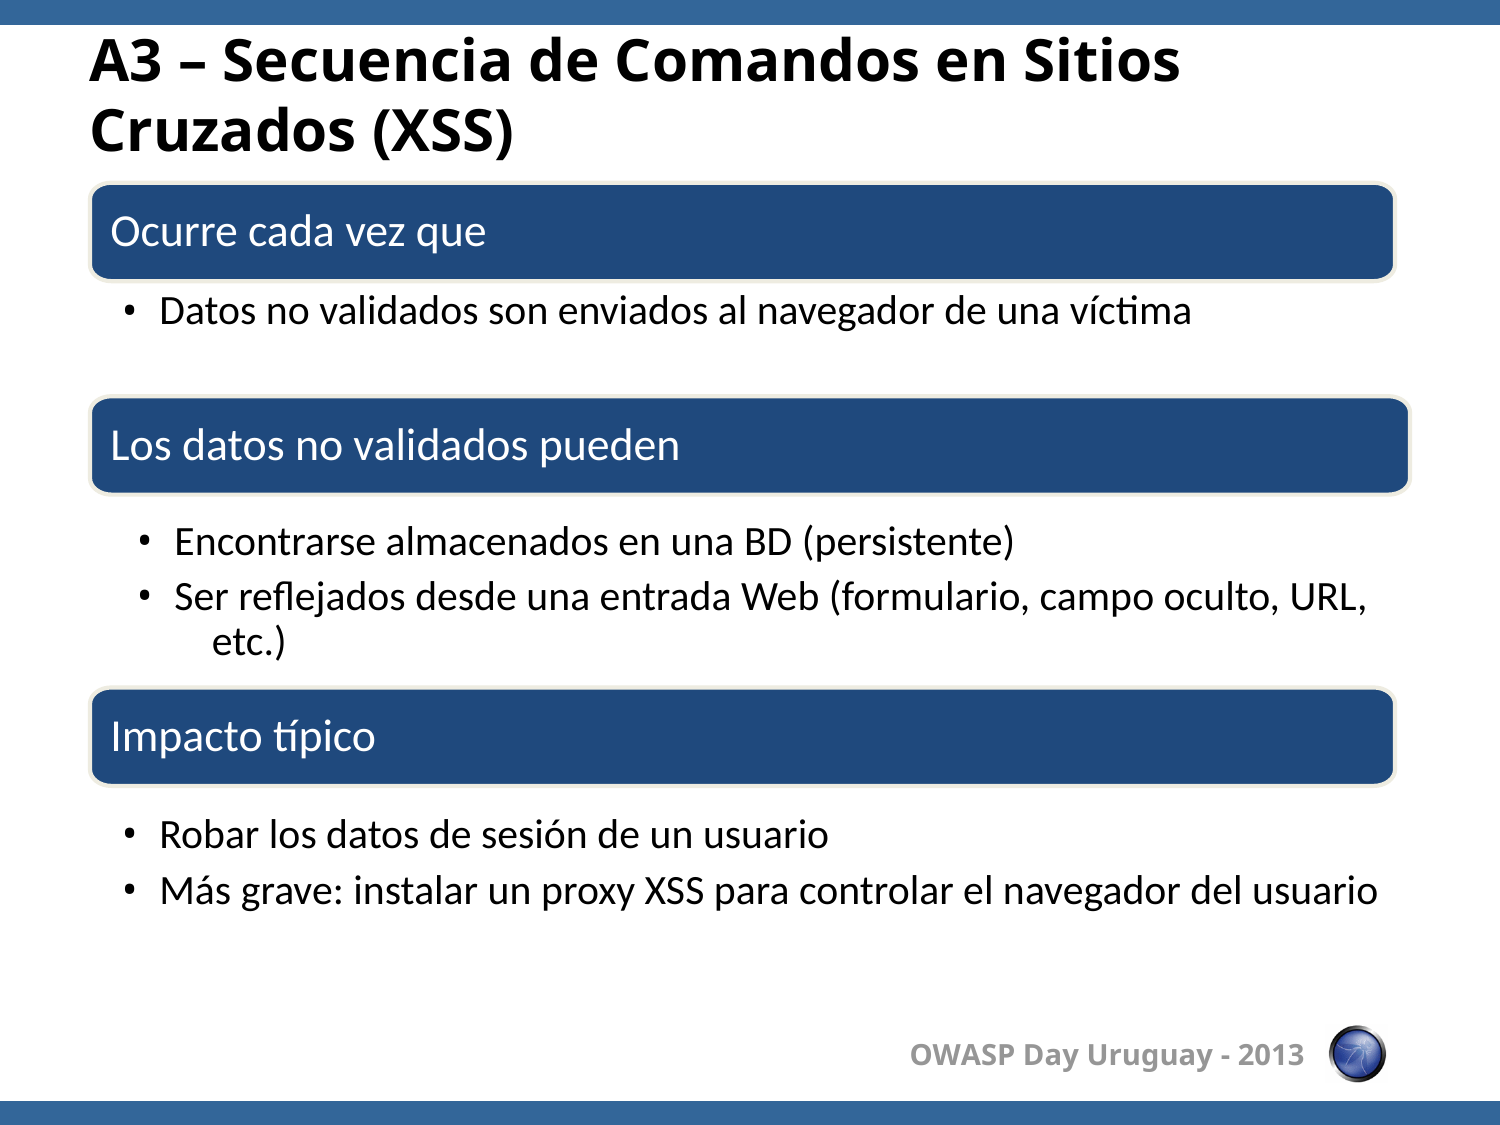

# A3 – Secuencia de Comandos en Sitios Cruzados (XSS)
Ocurre cada vez que
Datos no validados son enviados al navegador de una víctima
Los datos no validados pueden
Encontrarse almacenados en una BD (persistente)
Ser reflejados desde una entrada Web (formulario, campo oculto, URL, etc.)
Impacto típico
Robar los datos de sesión de un usuario
Más grave: instalar un proxy XSS para controlar el navegador del usuario